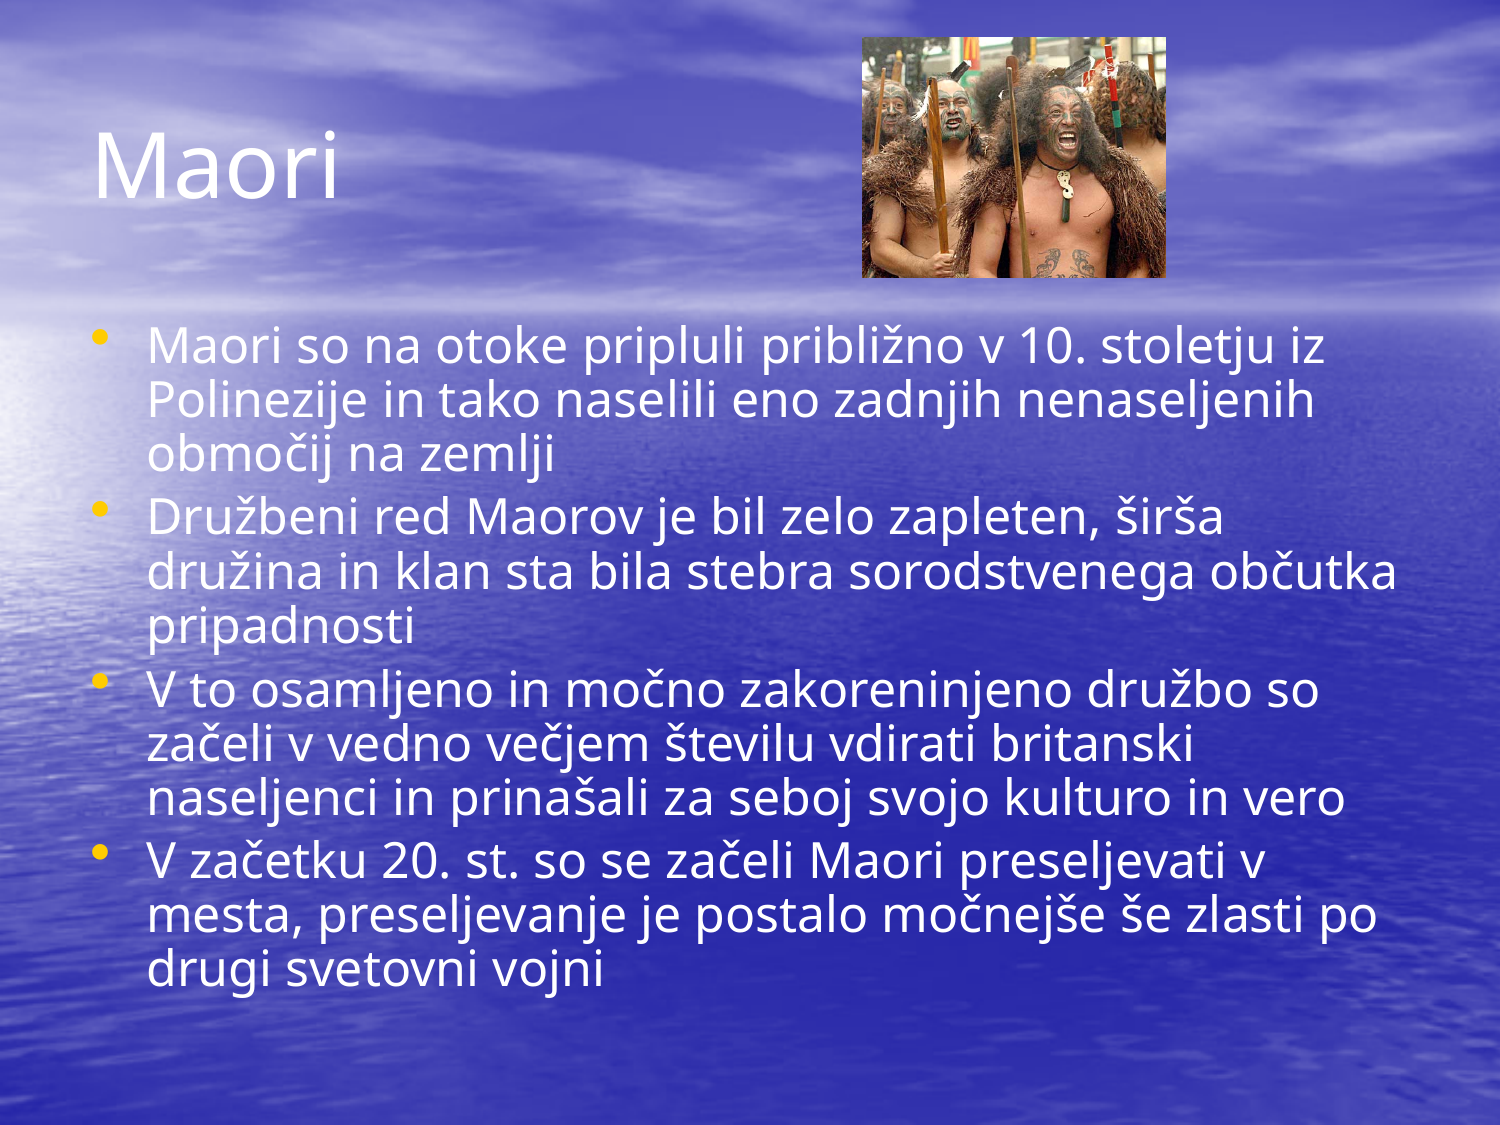

# Maori
Maori so na otoke pripluli približno v 10. stoletju iz Polinezije in tako naselili eno zadnjih nenaseljenih območij na zemlji
Družbeni red Maorov je bil zelo zapleten, širša družina in klan sta bila stebra sorodstvenega občutka pripadnosti
V to osamljeno in močno zakoreninjeno družbo so začeli v vedno večjem številu vdirati britanski naseljenci in prinašali za seboj svojo kulturo in vero
V začetku 20. st. so se začeli Maori preseljevati v mesta, preseljevanje je postalo močnejše še zlasti po drugi svetovni vojni